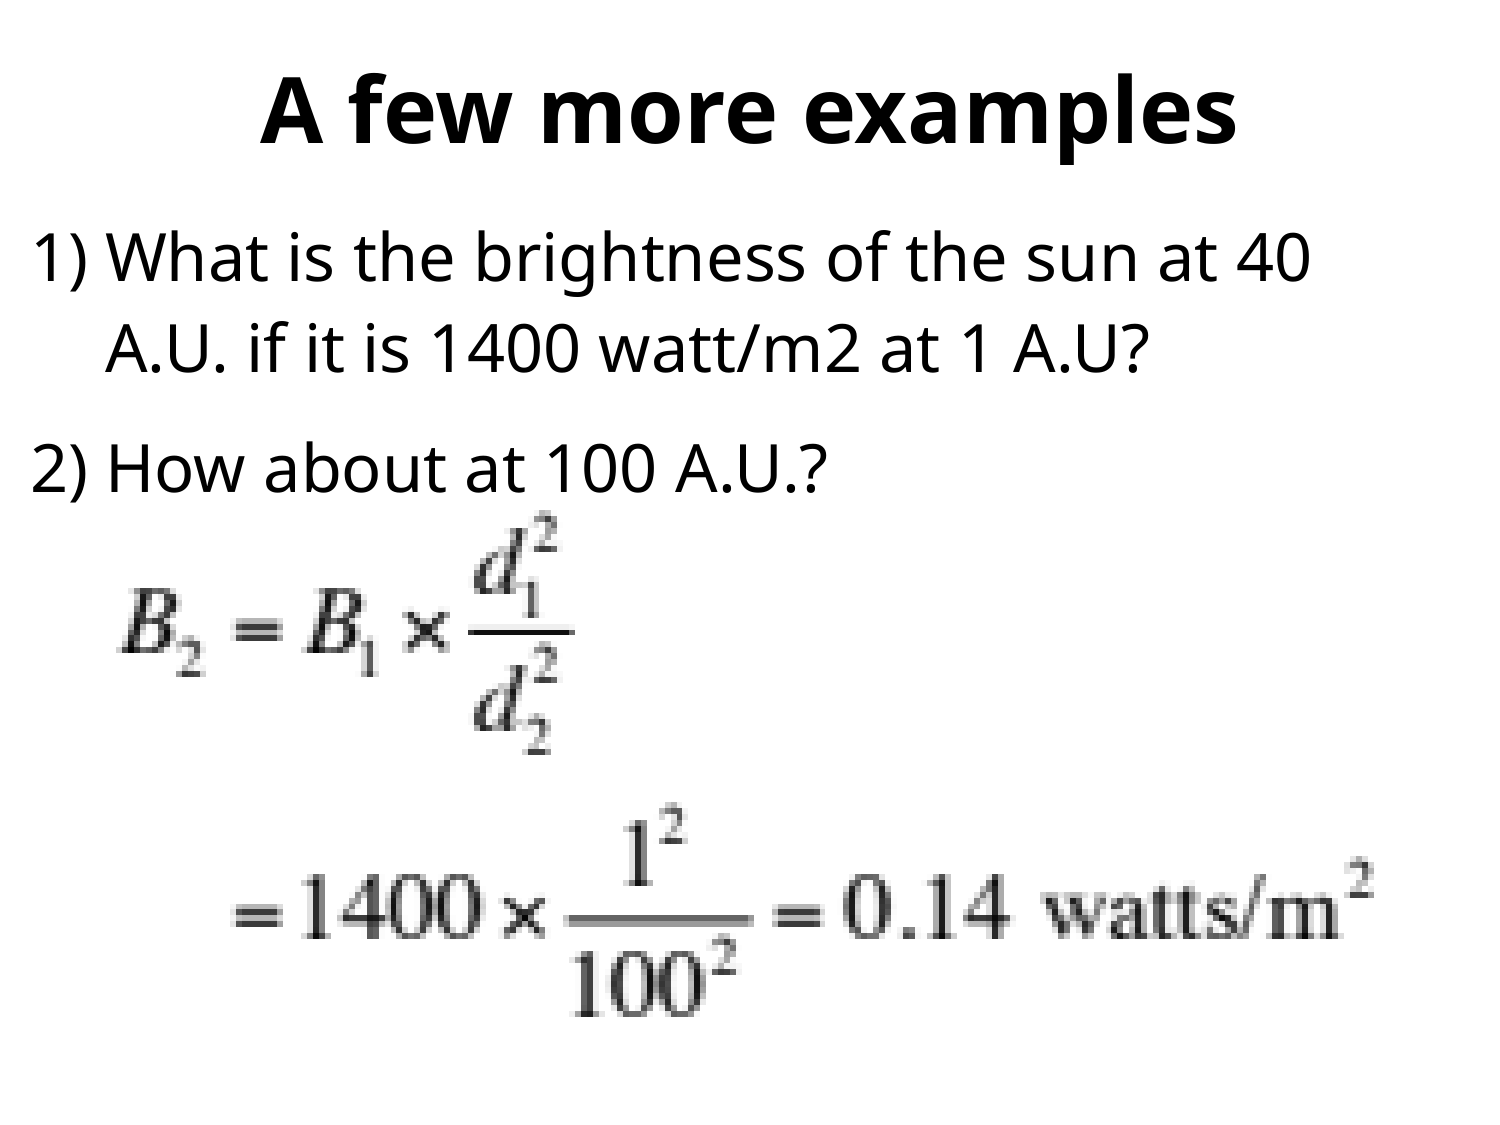

A few more examples
# 1)	What is the brightness of the sun at 40 A.U. if it is 1400 watt/m2 at 1 A.U?
2) How about at 100 A.U.?